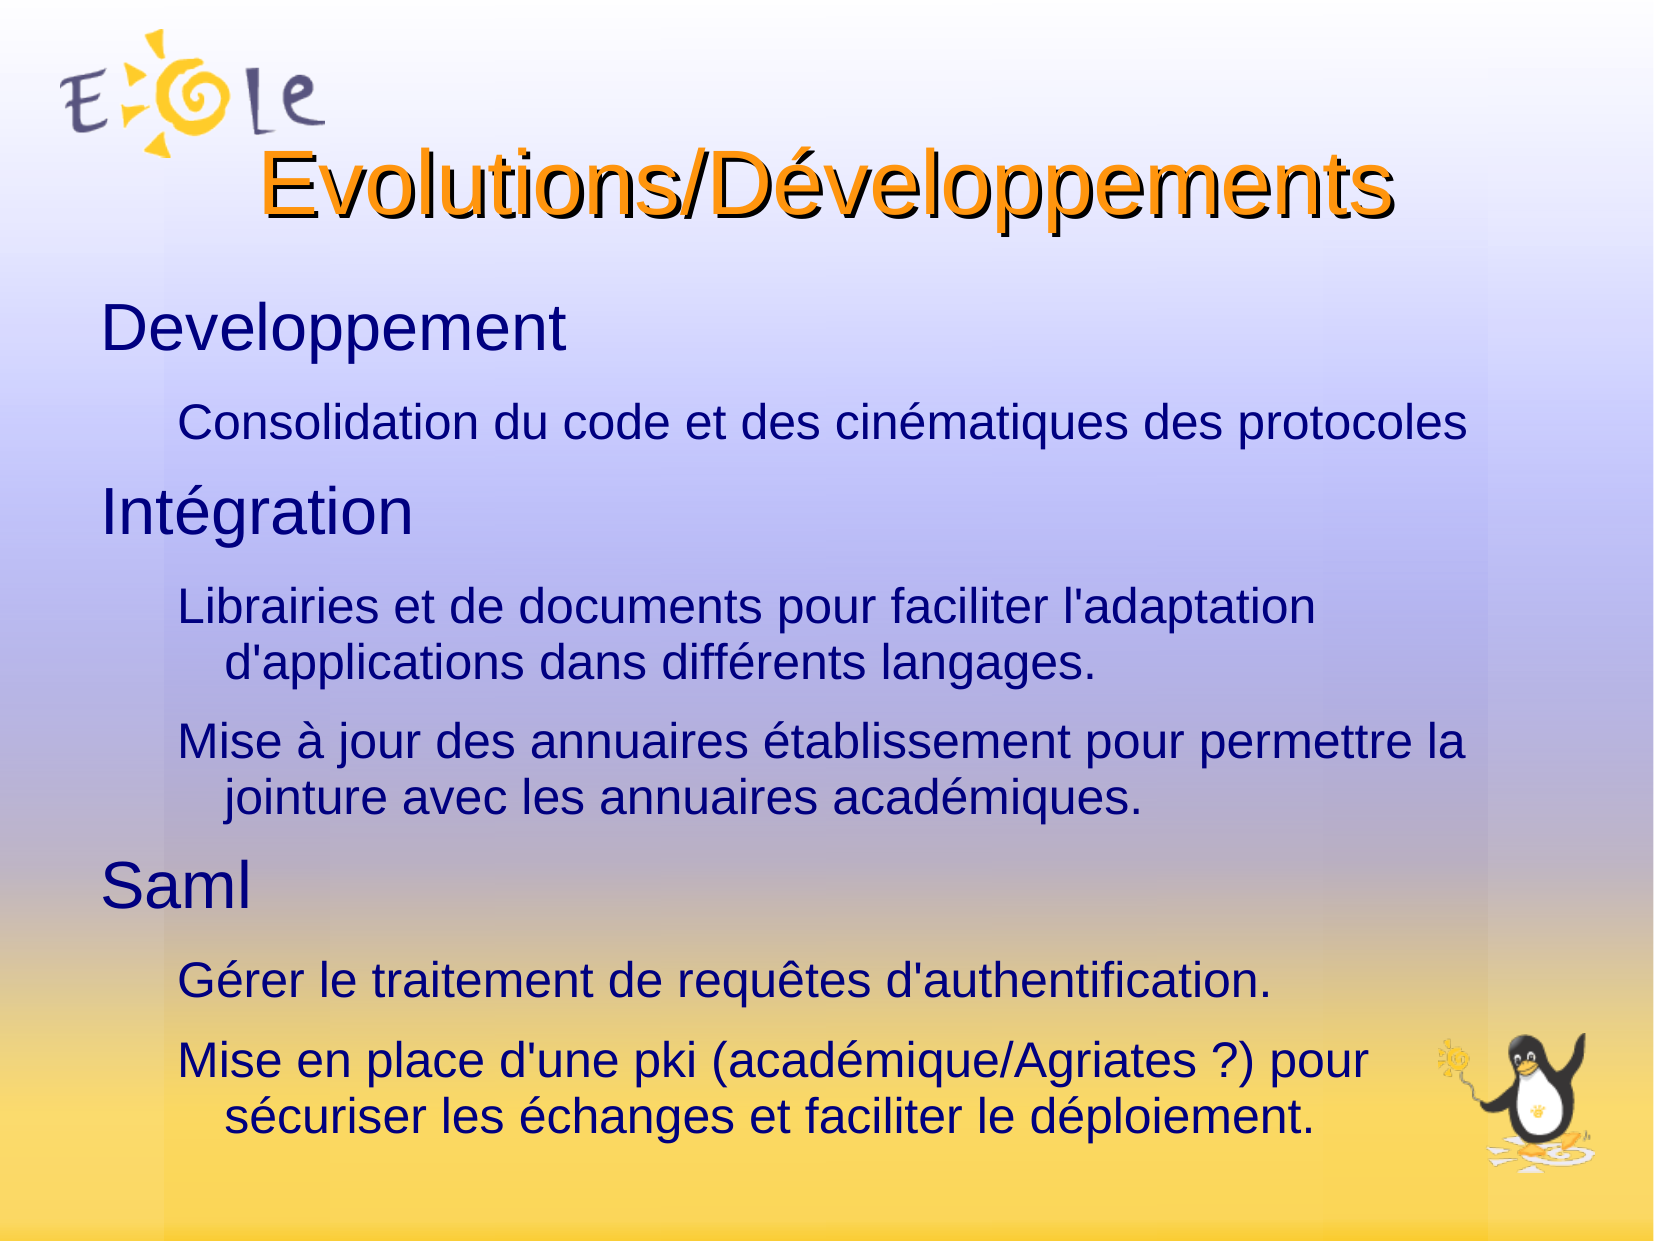

# Evolutions/Développements
Developpement
Consolidation du code et des cinématiques des protocoles
Intégration
Librairies et de documents pour faciliter l'adaptation d'applications dans différents langages.
Mise à jour des annuaires établissement pour permettre la jointure avec les annuaires académiques.
Saml
Gérer le traitement de requêtes d'authentification.
Mise en place d'une pki (académique/Agriates ?) pour sécuriser les échanges et faciliter le déploiement.